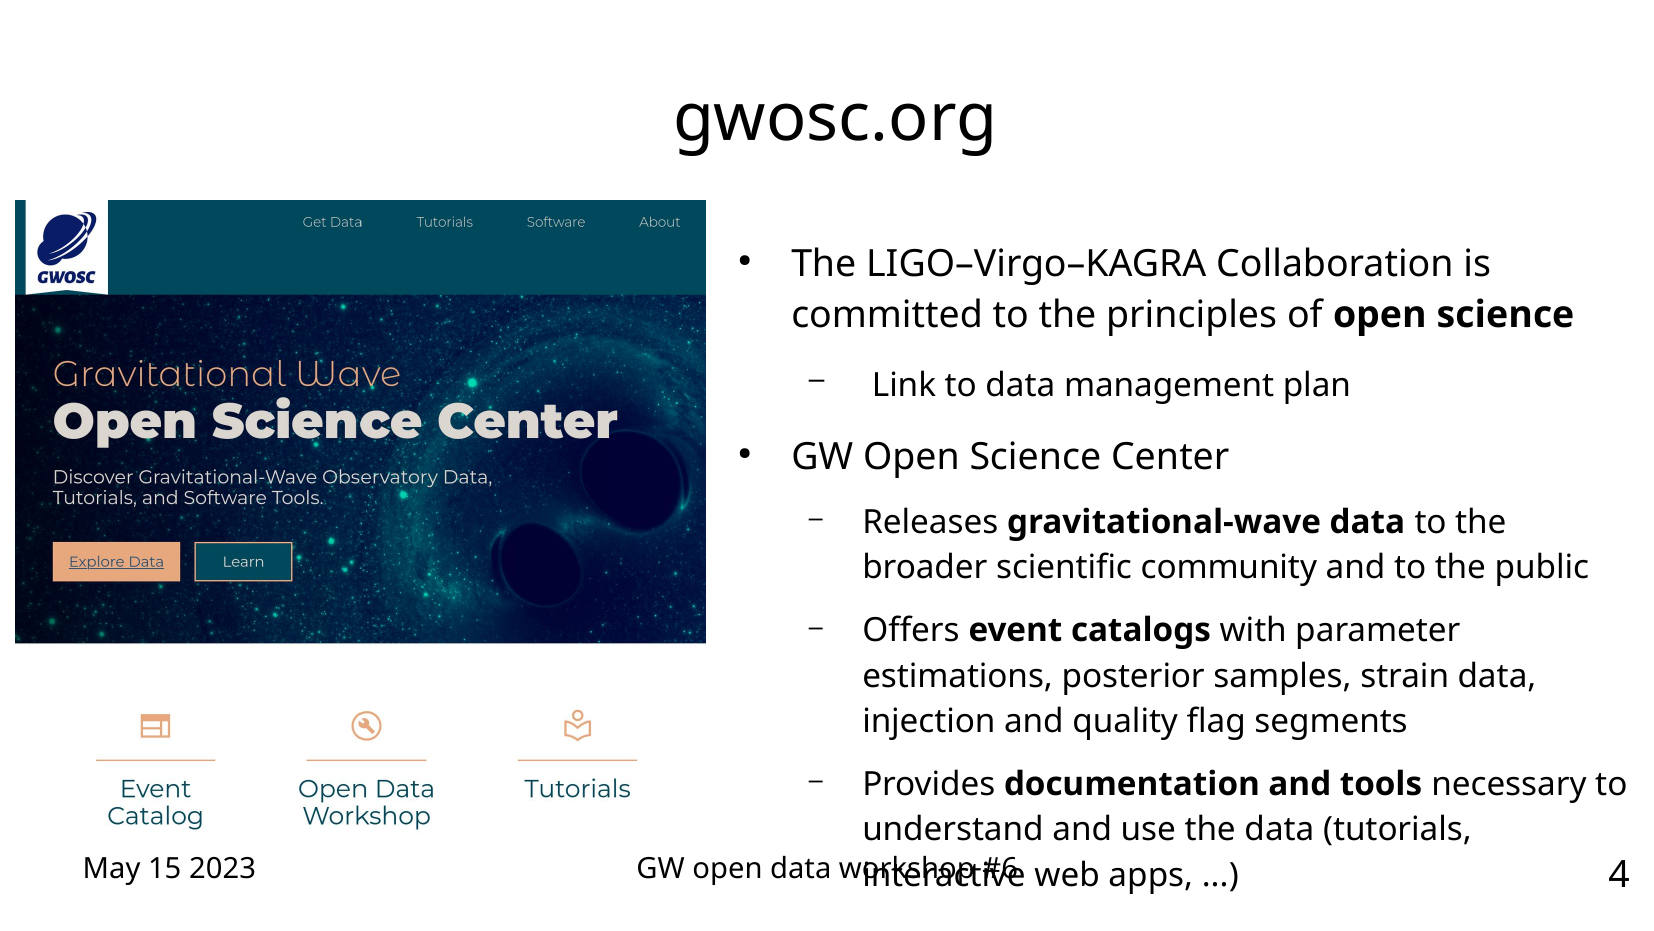

# gwosc.org
The LIGO–Virgo–KAGRA Collaboration is committed to the principles of open science
 Link to data management plan
GW Open Science Center
Releases gravitational-wave data to the broader scientific community and to the public
Offers event catalogs with parameter estimations, posterior samples, strain data, injection and quality flag segments
Provides documentation and tools necessary to understand and use the data (tutorials, interactive web apps, ...)
May 15 2023
GW open data workshop #6
4